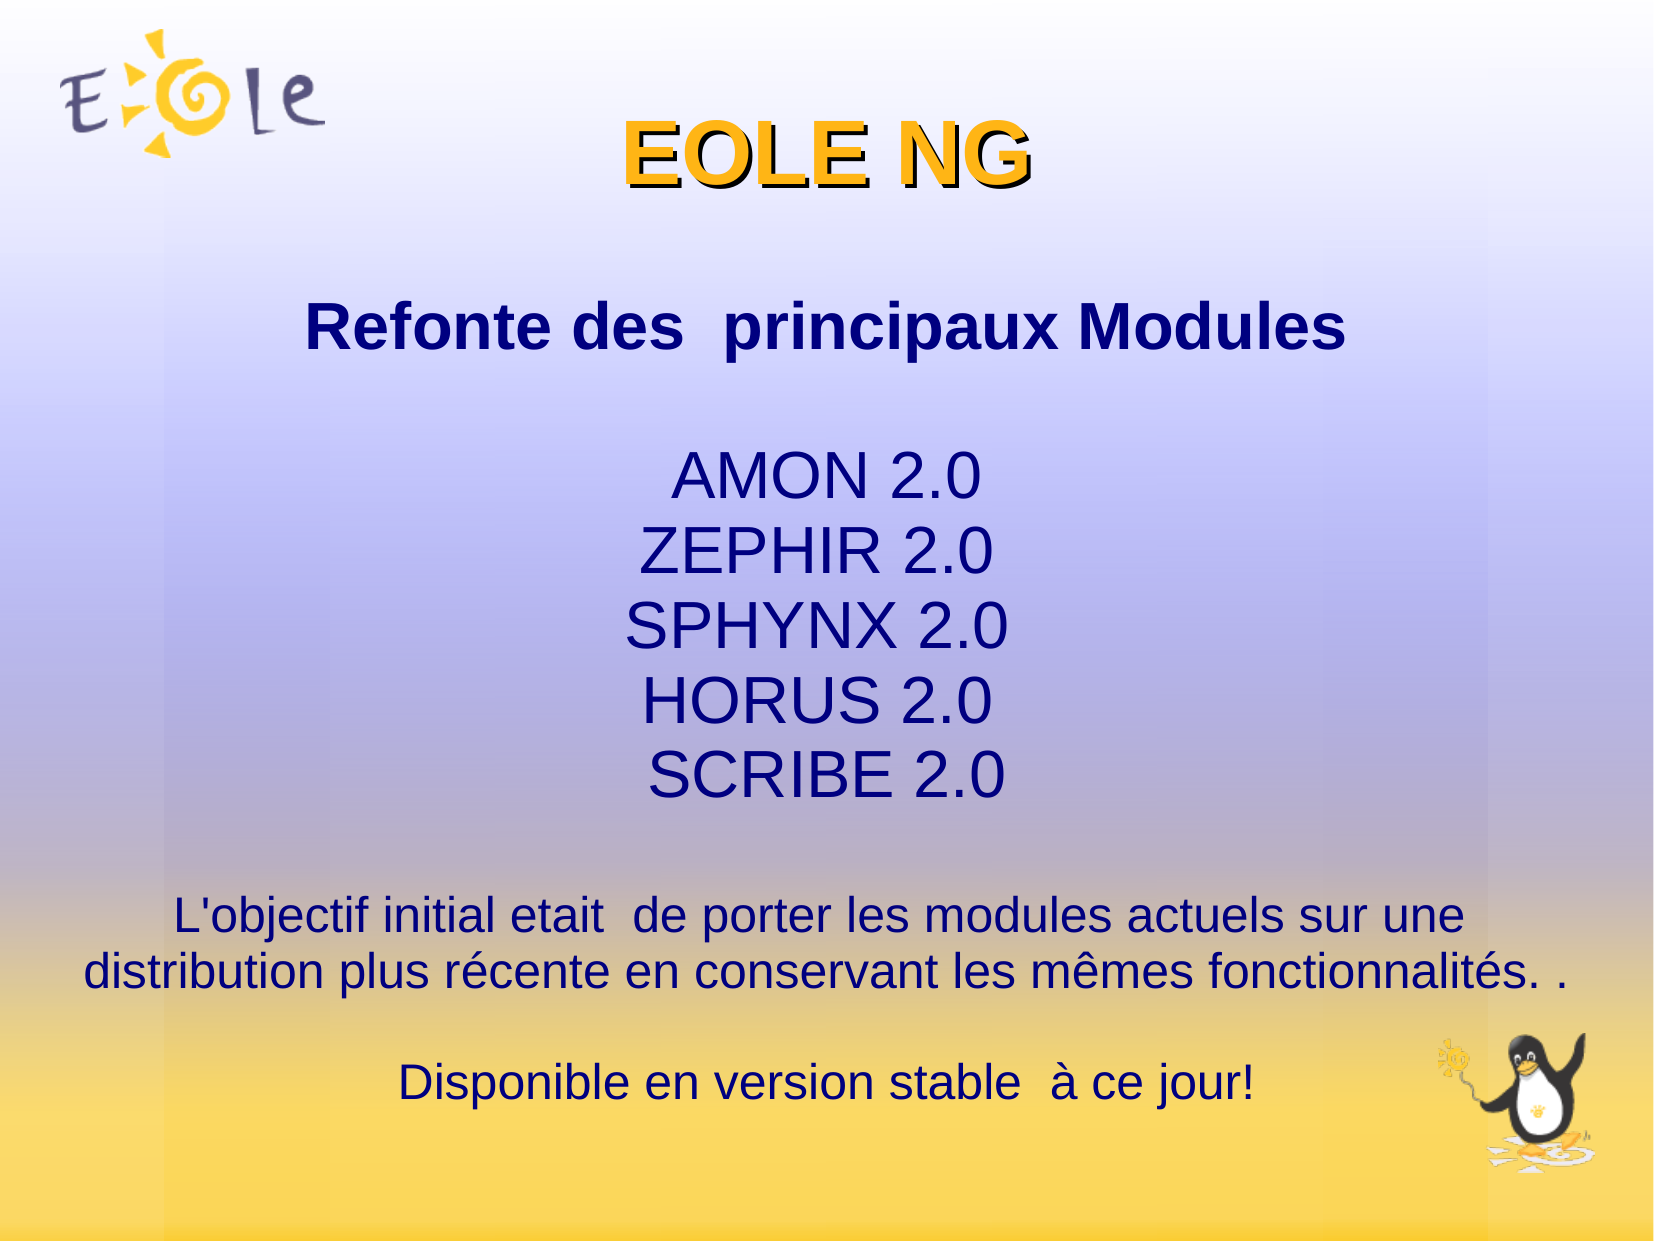

# EOLE NG
Refonte des principaux Modules
AMON 2.0
ZEPHIR 2.0
SPHYNX 2.0
HORUS 2.0
SCRIBE 2.0
L'objectif initial etait de porter les modules actuels sur une distribution plus récente en conservant les mêmes fonctionnalités. .
Disponible en version stable à ce jour!